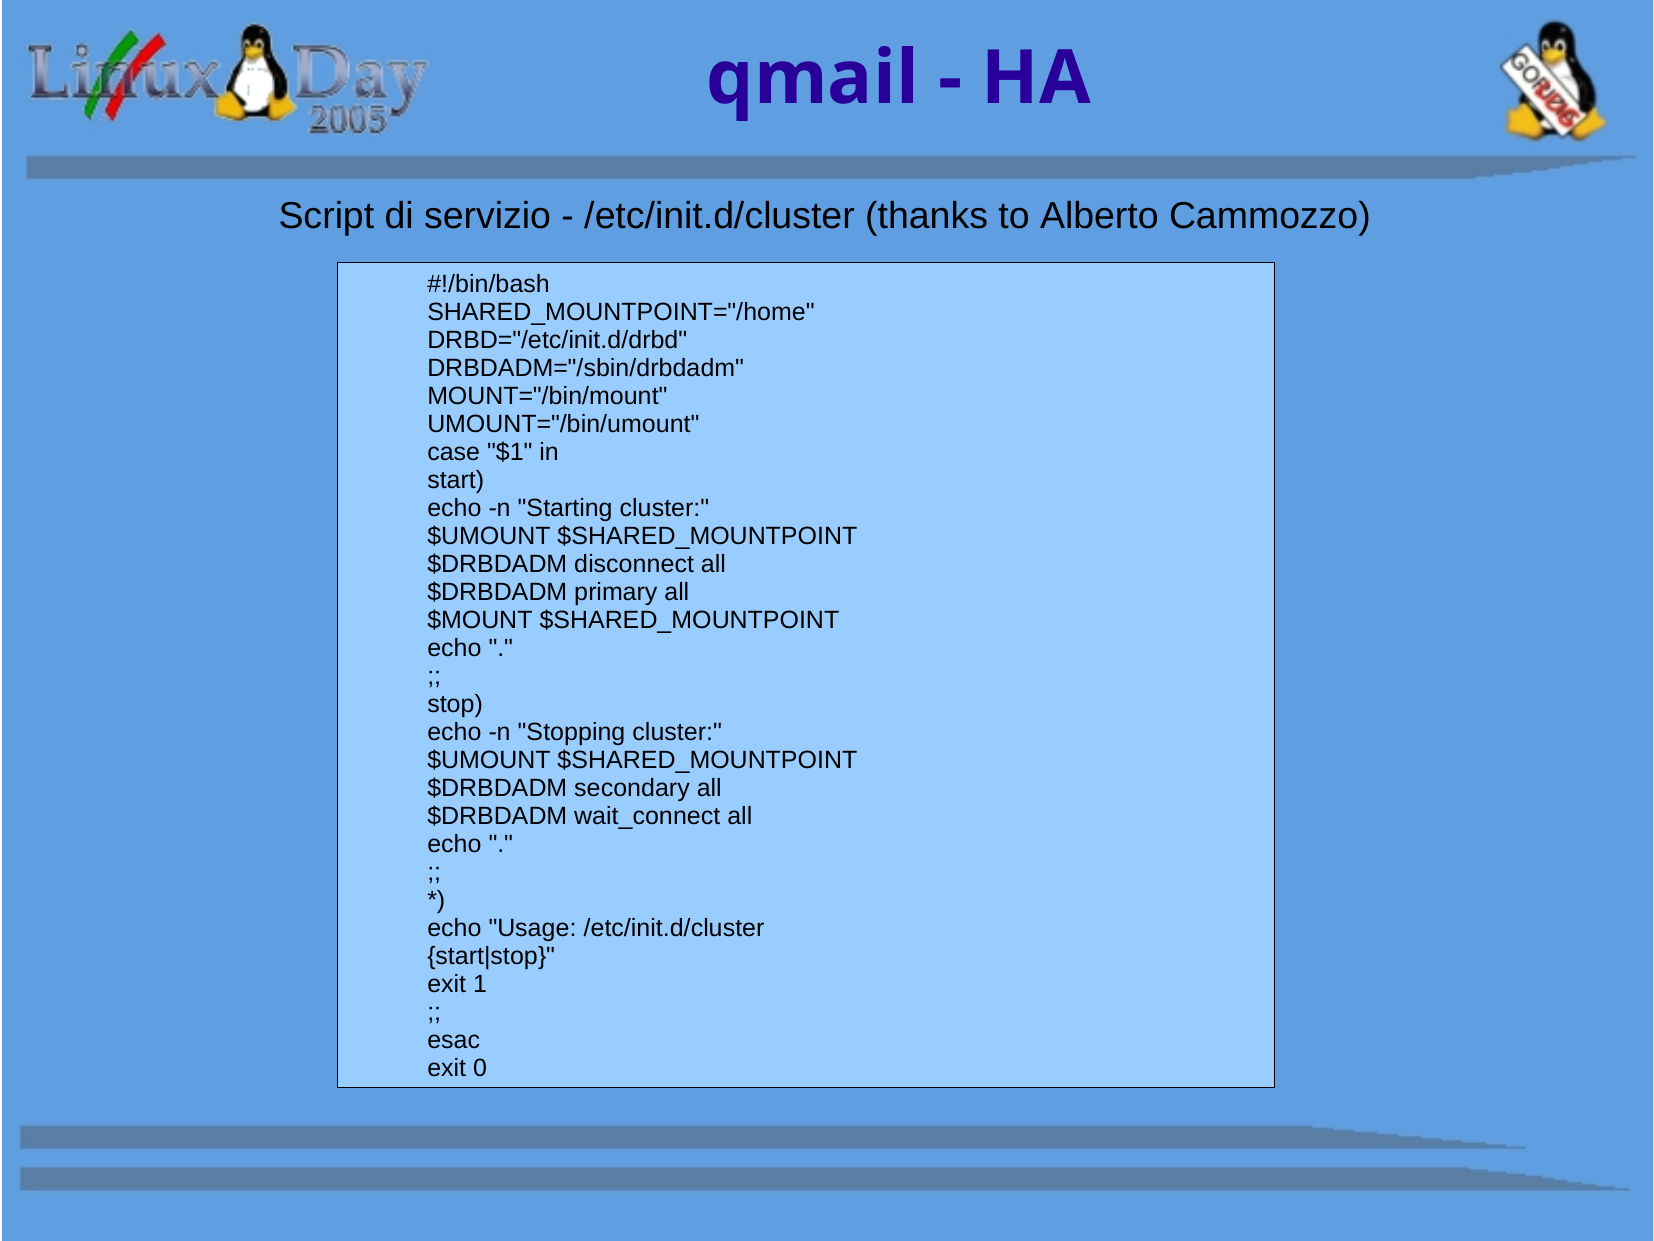

qmail - HA
Script di servizio - /etc/init.d/cluster (thanks to Alberto Cammozzo)
#!/bin/bash
SHARED_MOUNTPOINT="/home"
DRBD="/etc/init.d/drbd"
DRBDADM="/sbin/drbdadm"
MOUNT="/bin/mount"
UMOUNT="/bin/umount"
case "$1" in
start)
echo -n "Starting cluster:"
$UMOUNT $SHARED_MOUNTPOINT
$DRBDADM disconnect all
$DRBDADM primary all
$MOUNT $SHARED_MOUNTPOINT
echo "."
;;
stop)
echo -n "Stopping cluster:"
$UMOUNT $SHARED_MOUNTPOINT
$DRBDADM secondary all
$DRBDADM wait_connect all
echo "."
;;
*)
echo "Usage: /etc/init.d/cluster
{start|stop}"
exit 1
;;
esac
exit 0